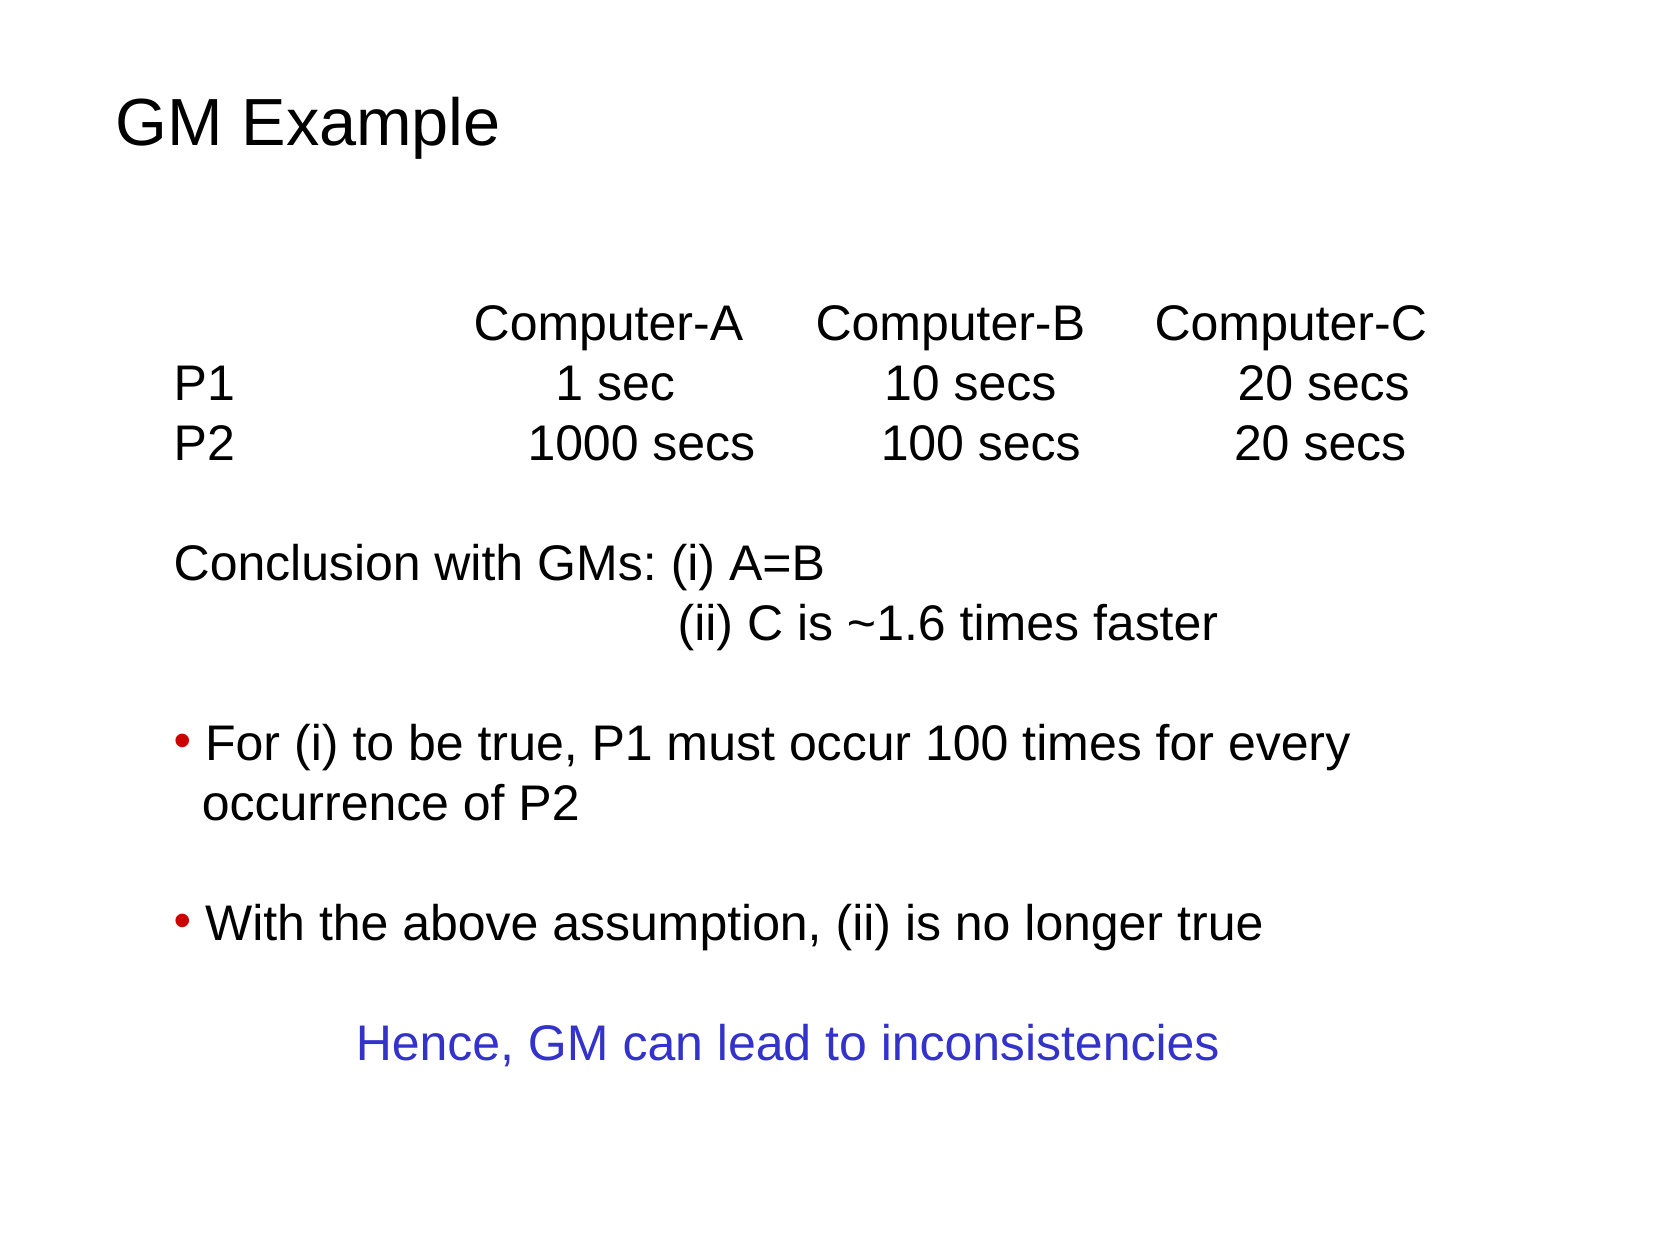

GM Example
		Computer-A	 Computer-B Computer-C
P1 1 sec 10 secs 20 secs
P2 1000 secs 100 secs 20 secs
Conclusion with GMs: (i) A=B
 (ii) C is ~1.6 times faster
 For (i) to be true, P1 must occur 100 times for every
 occurrence of P2
 With the above assumption, (ii) is no longer true
 Hence, GM can lead to inconsistencies